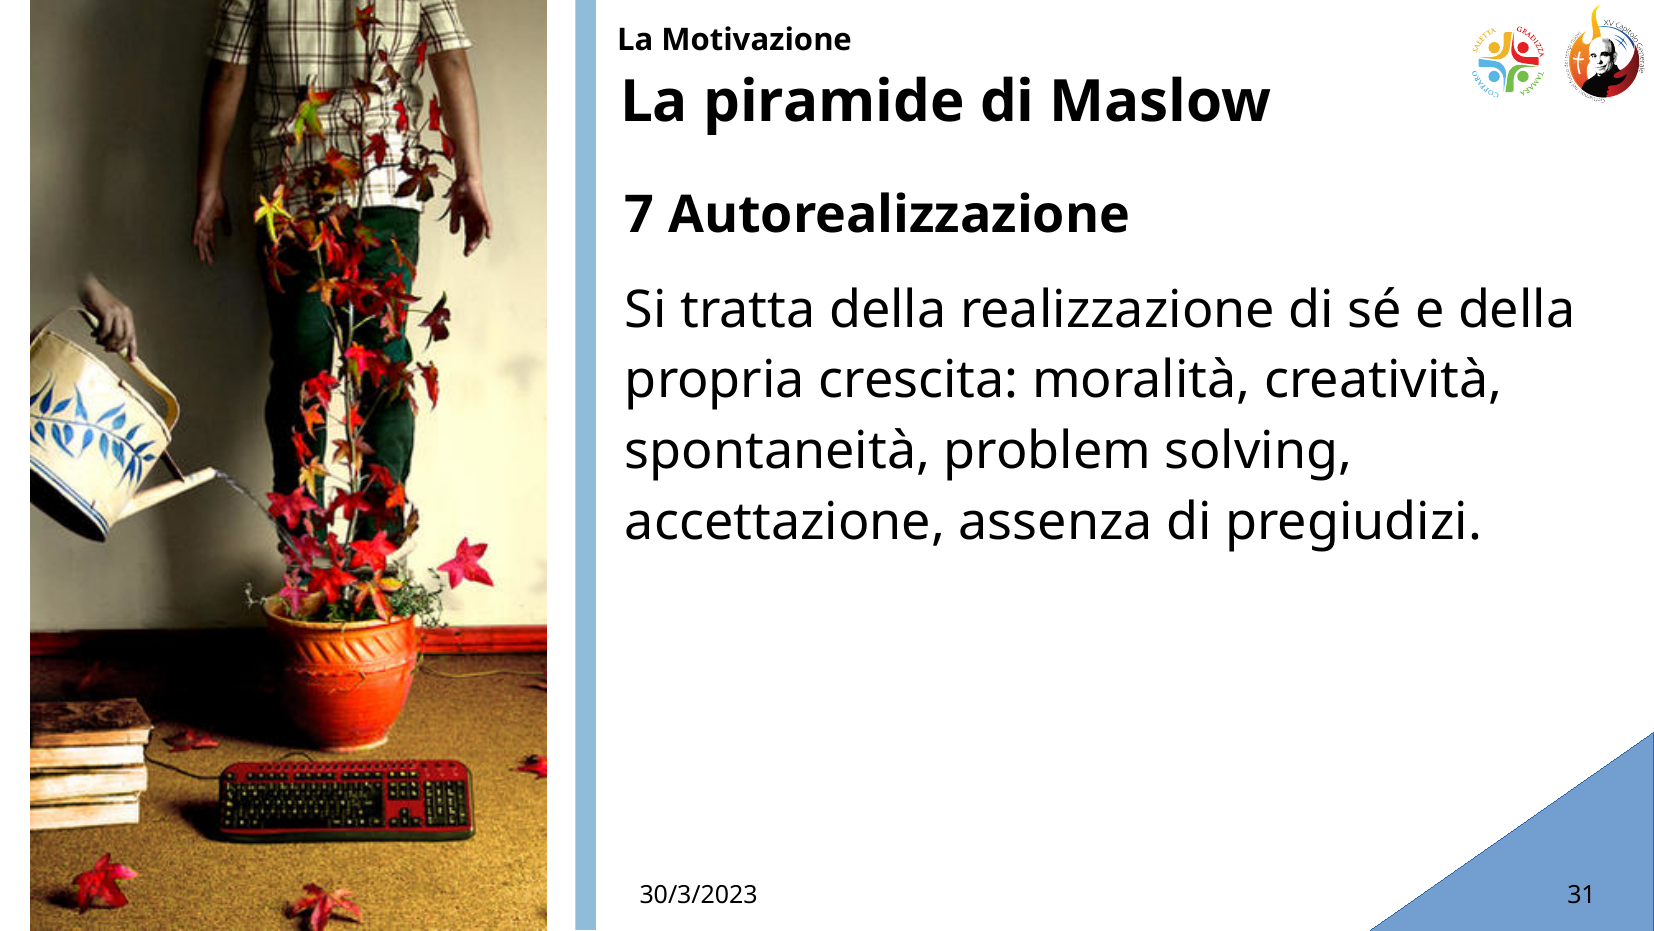

La Motivazione
La piramide di Maslow
# 7 Autorealizzazione
Si tratta della realizzazione di sé e della propria crescita: moralità, creatività, spontaneità, problem solving, accettazione, assenza di pregiudizi.